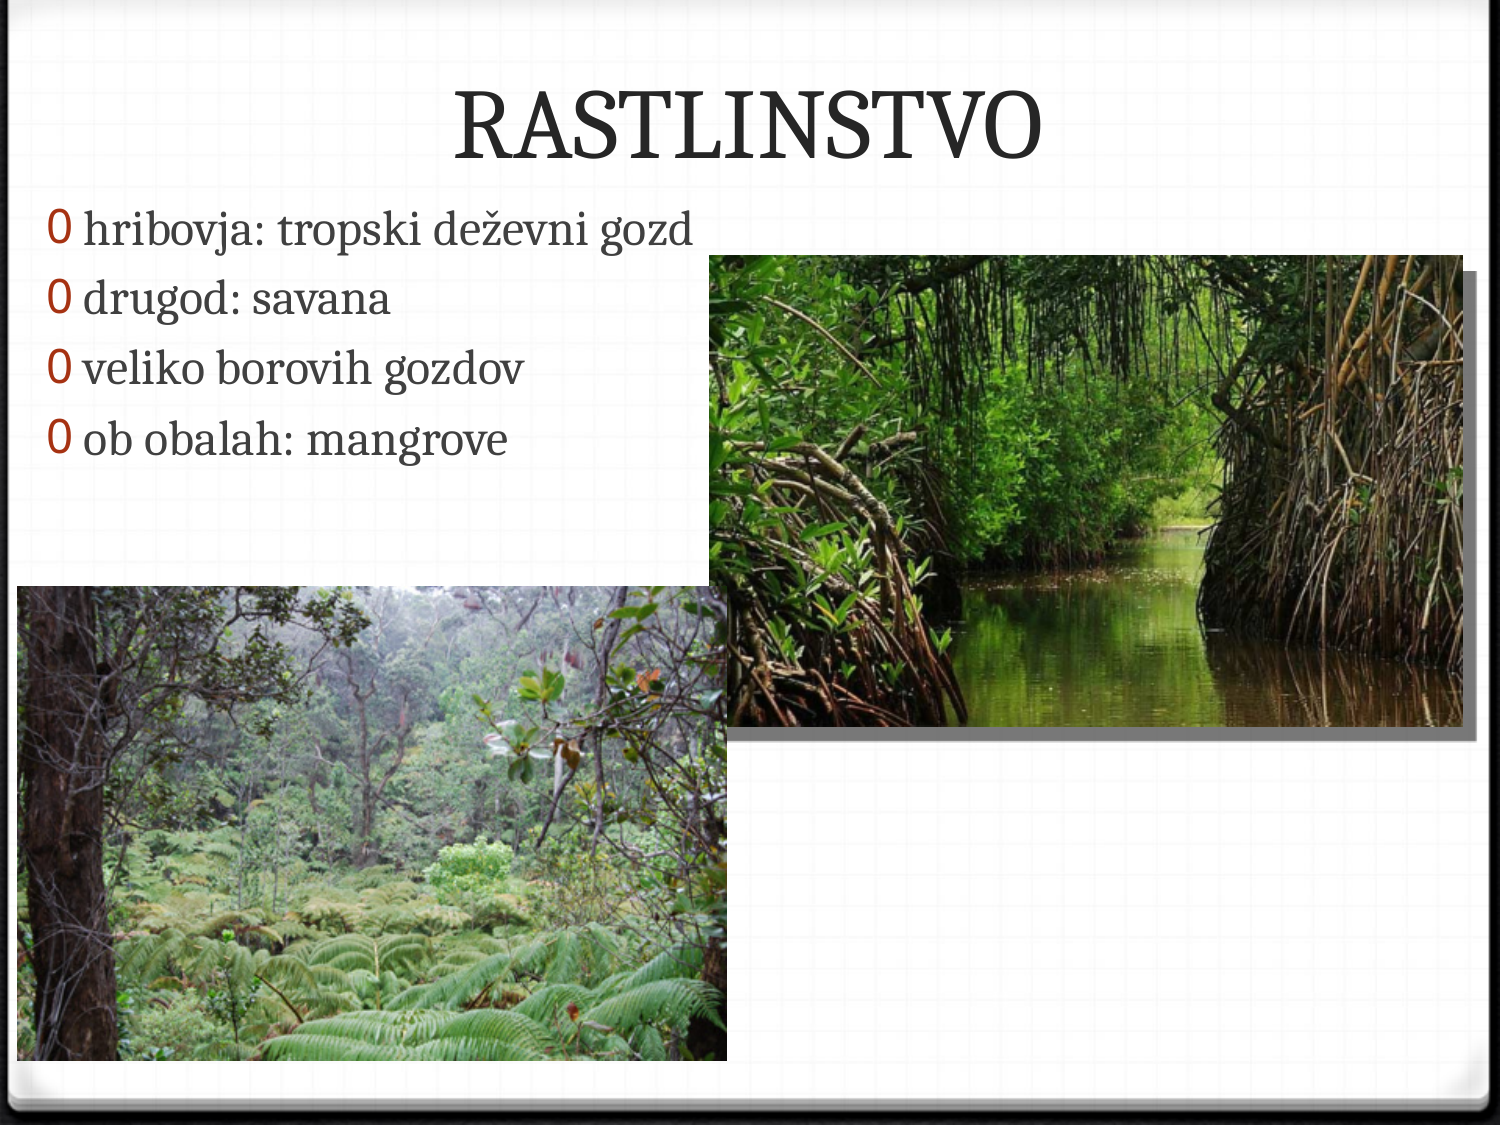

# RASTLINSTVO
hribovja: tropski deževni gozd
drugod: savana
veliko borovih gozdov
ob obalah: mangrove